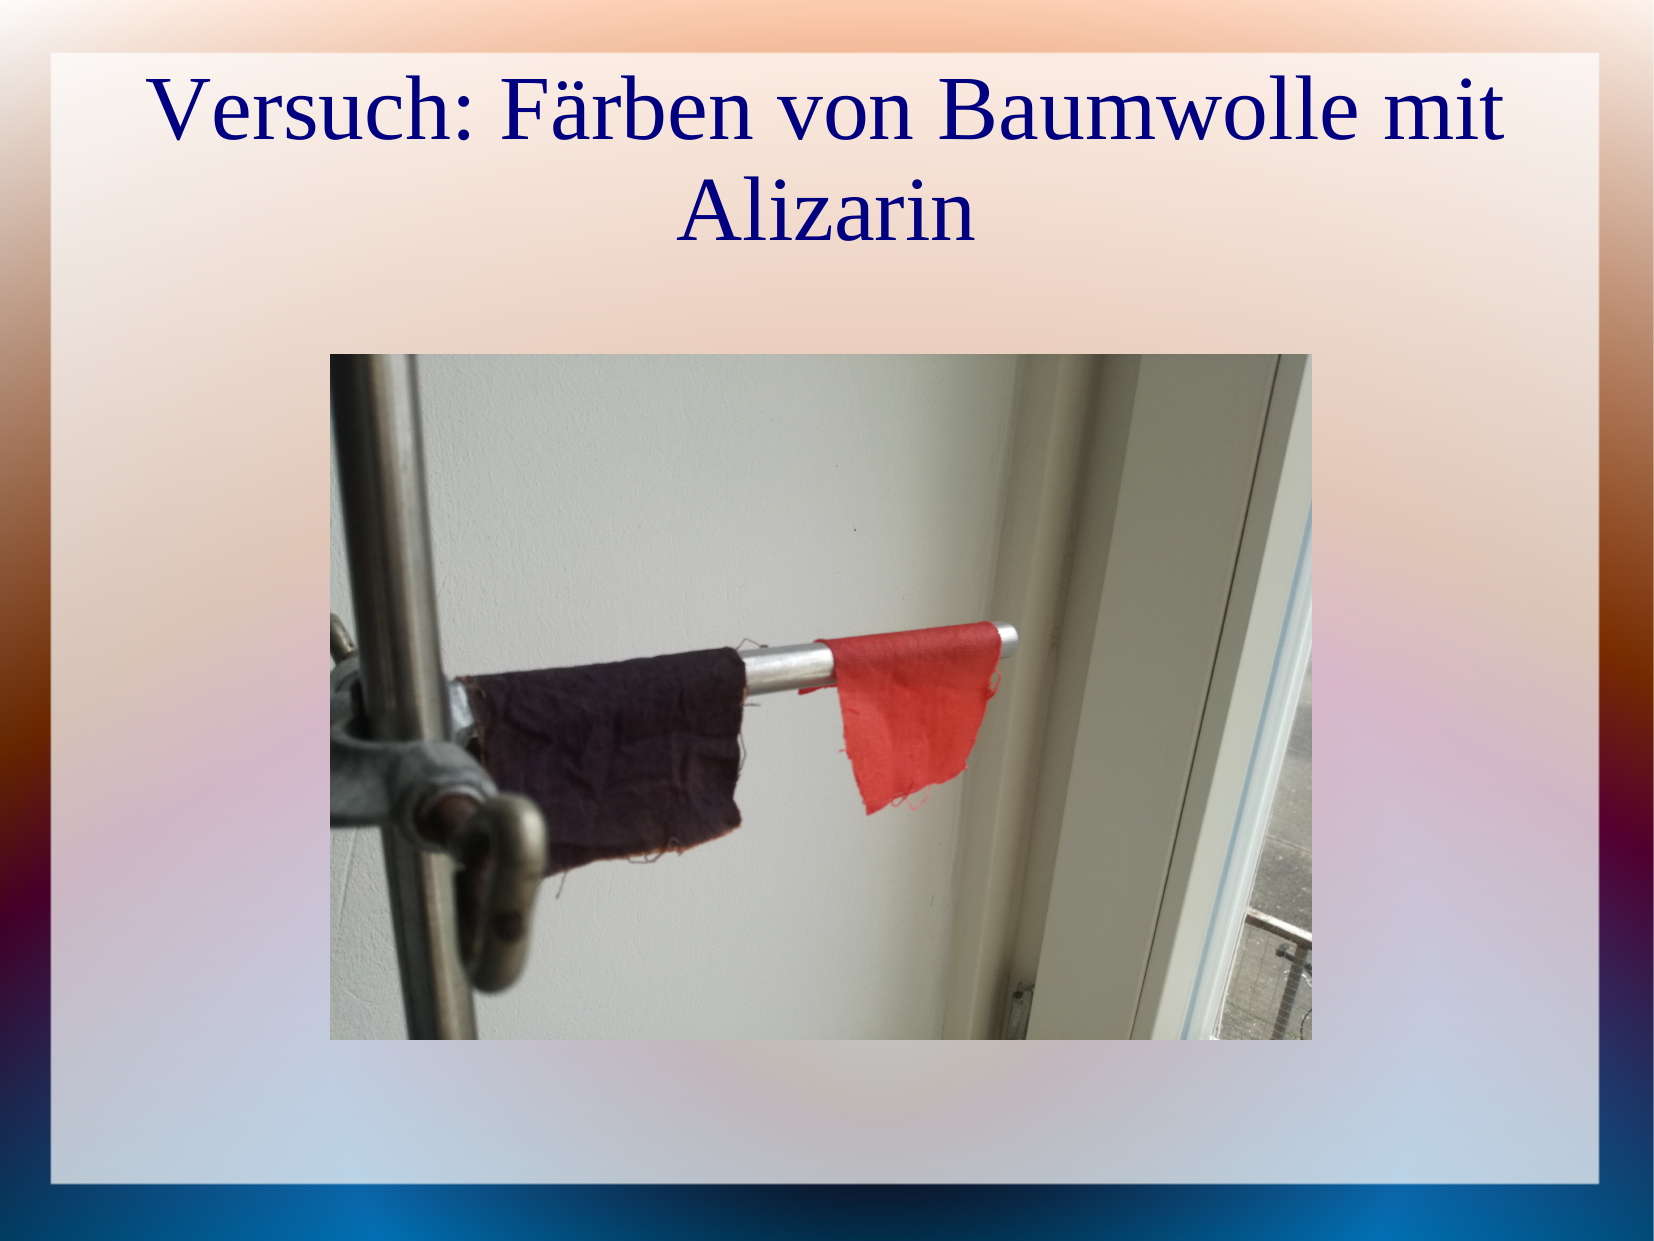

# Versuch: Färben von Baumwolle mit Alizarin